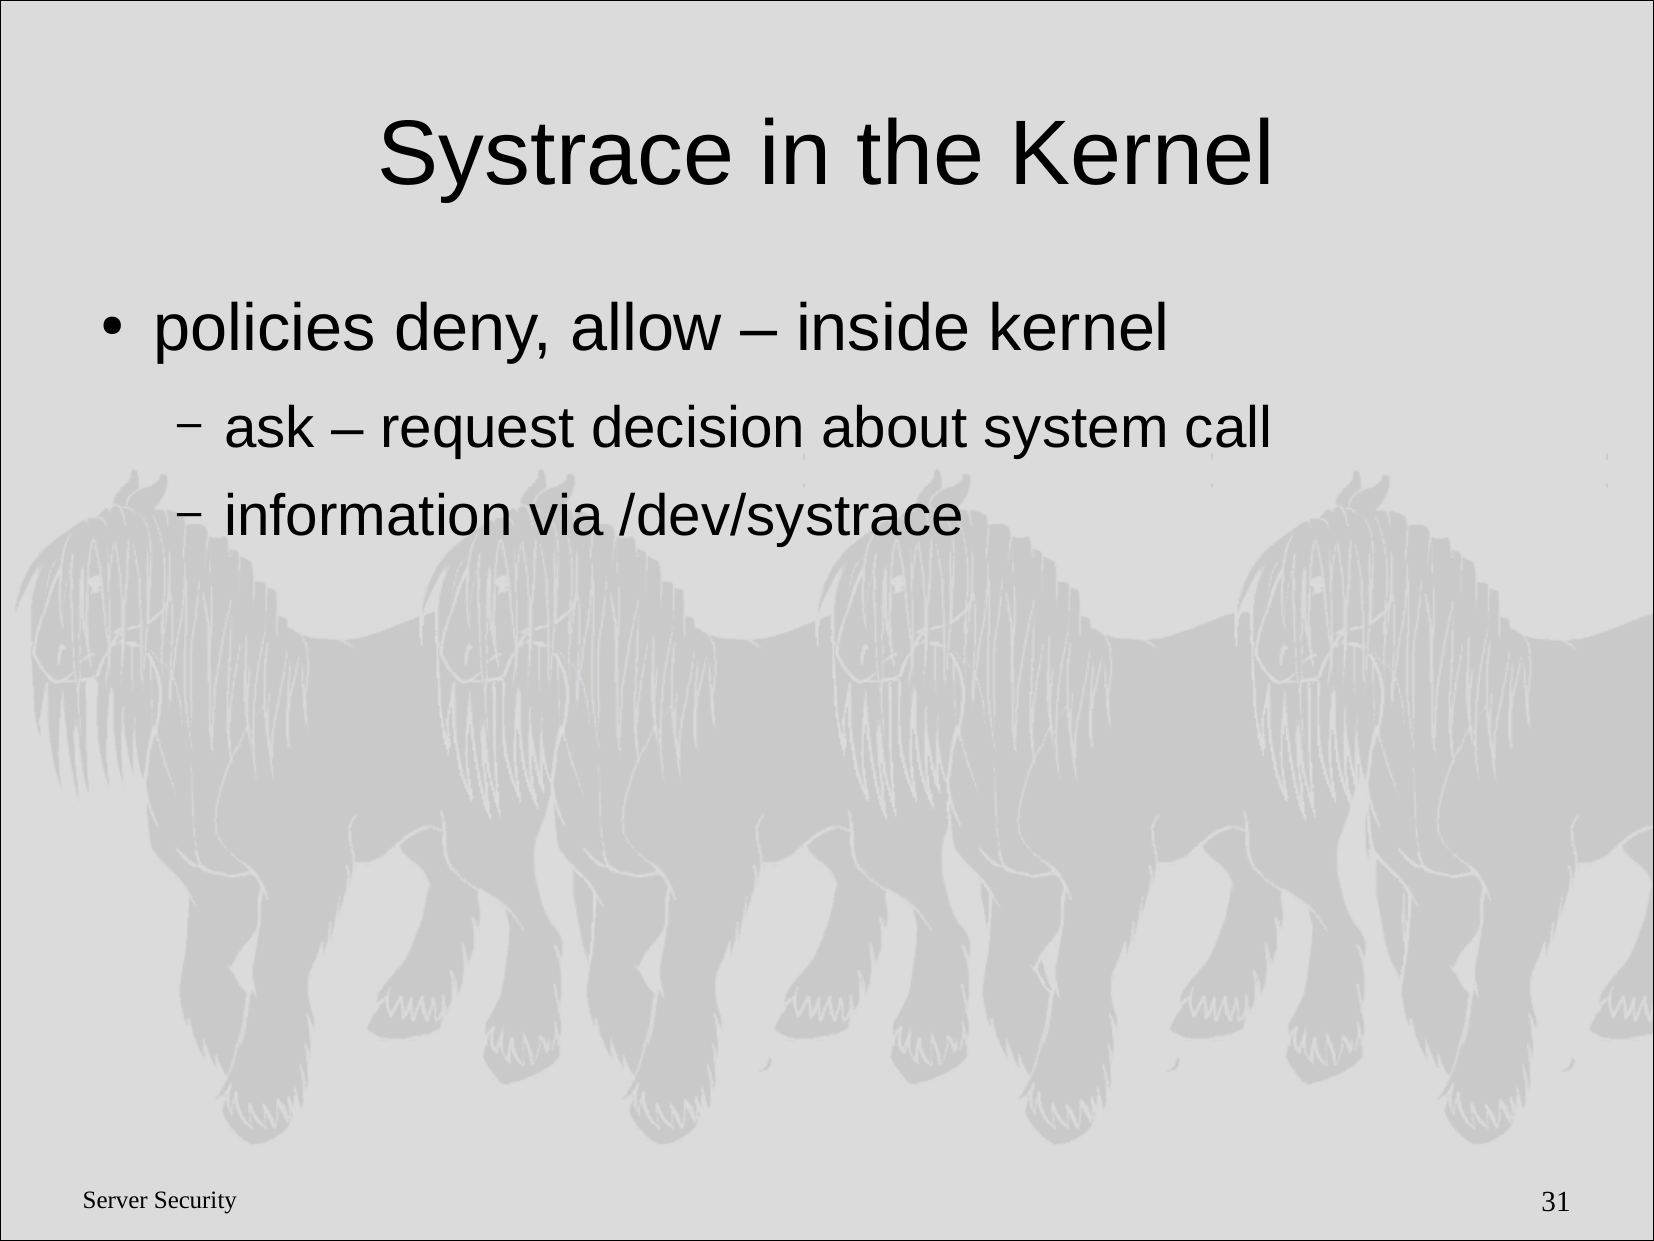

# Systrace in the Kernel
policies deny, allow – inside kernel
ask – request decision about system call
information via /dev/systrace